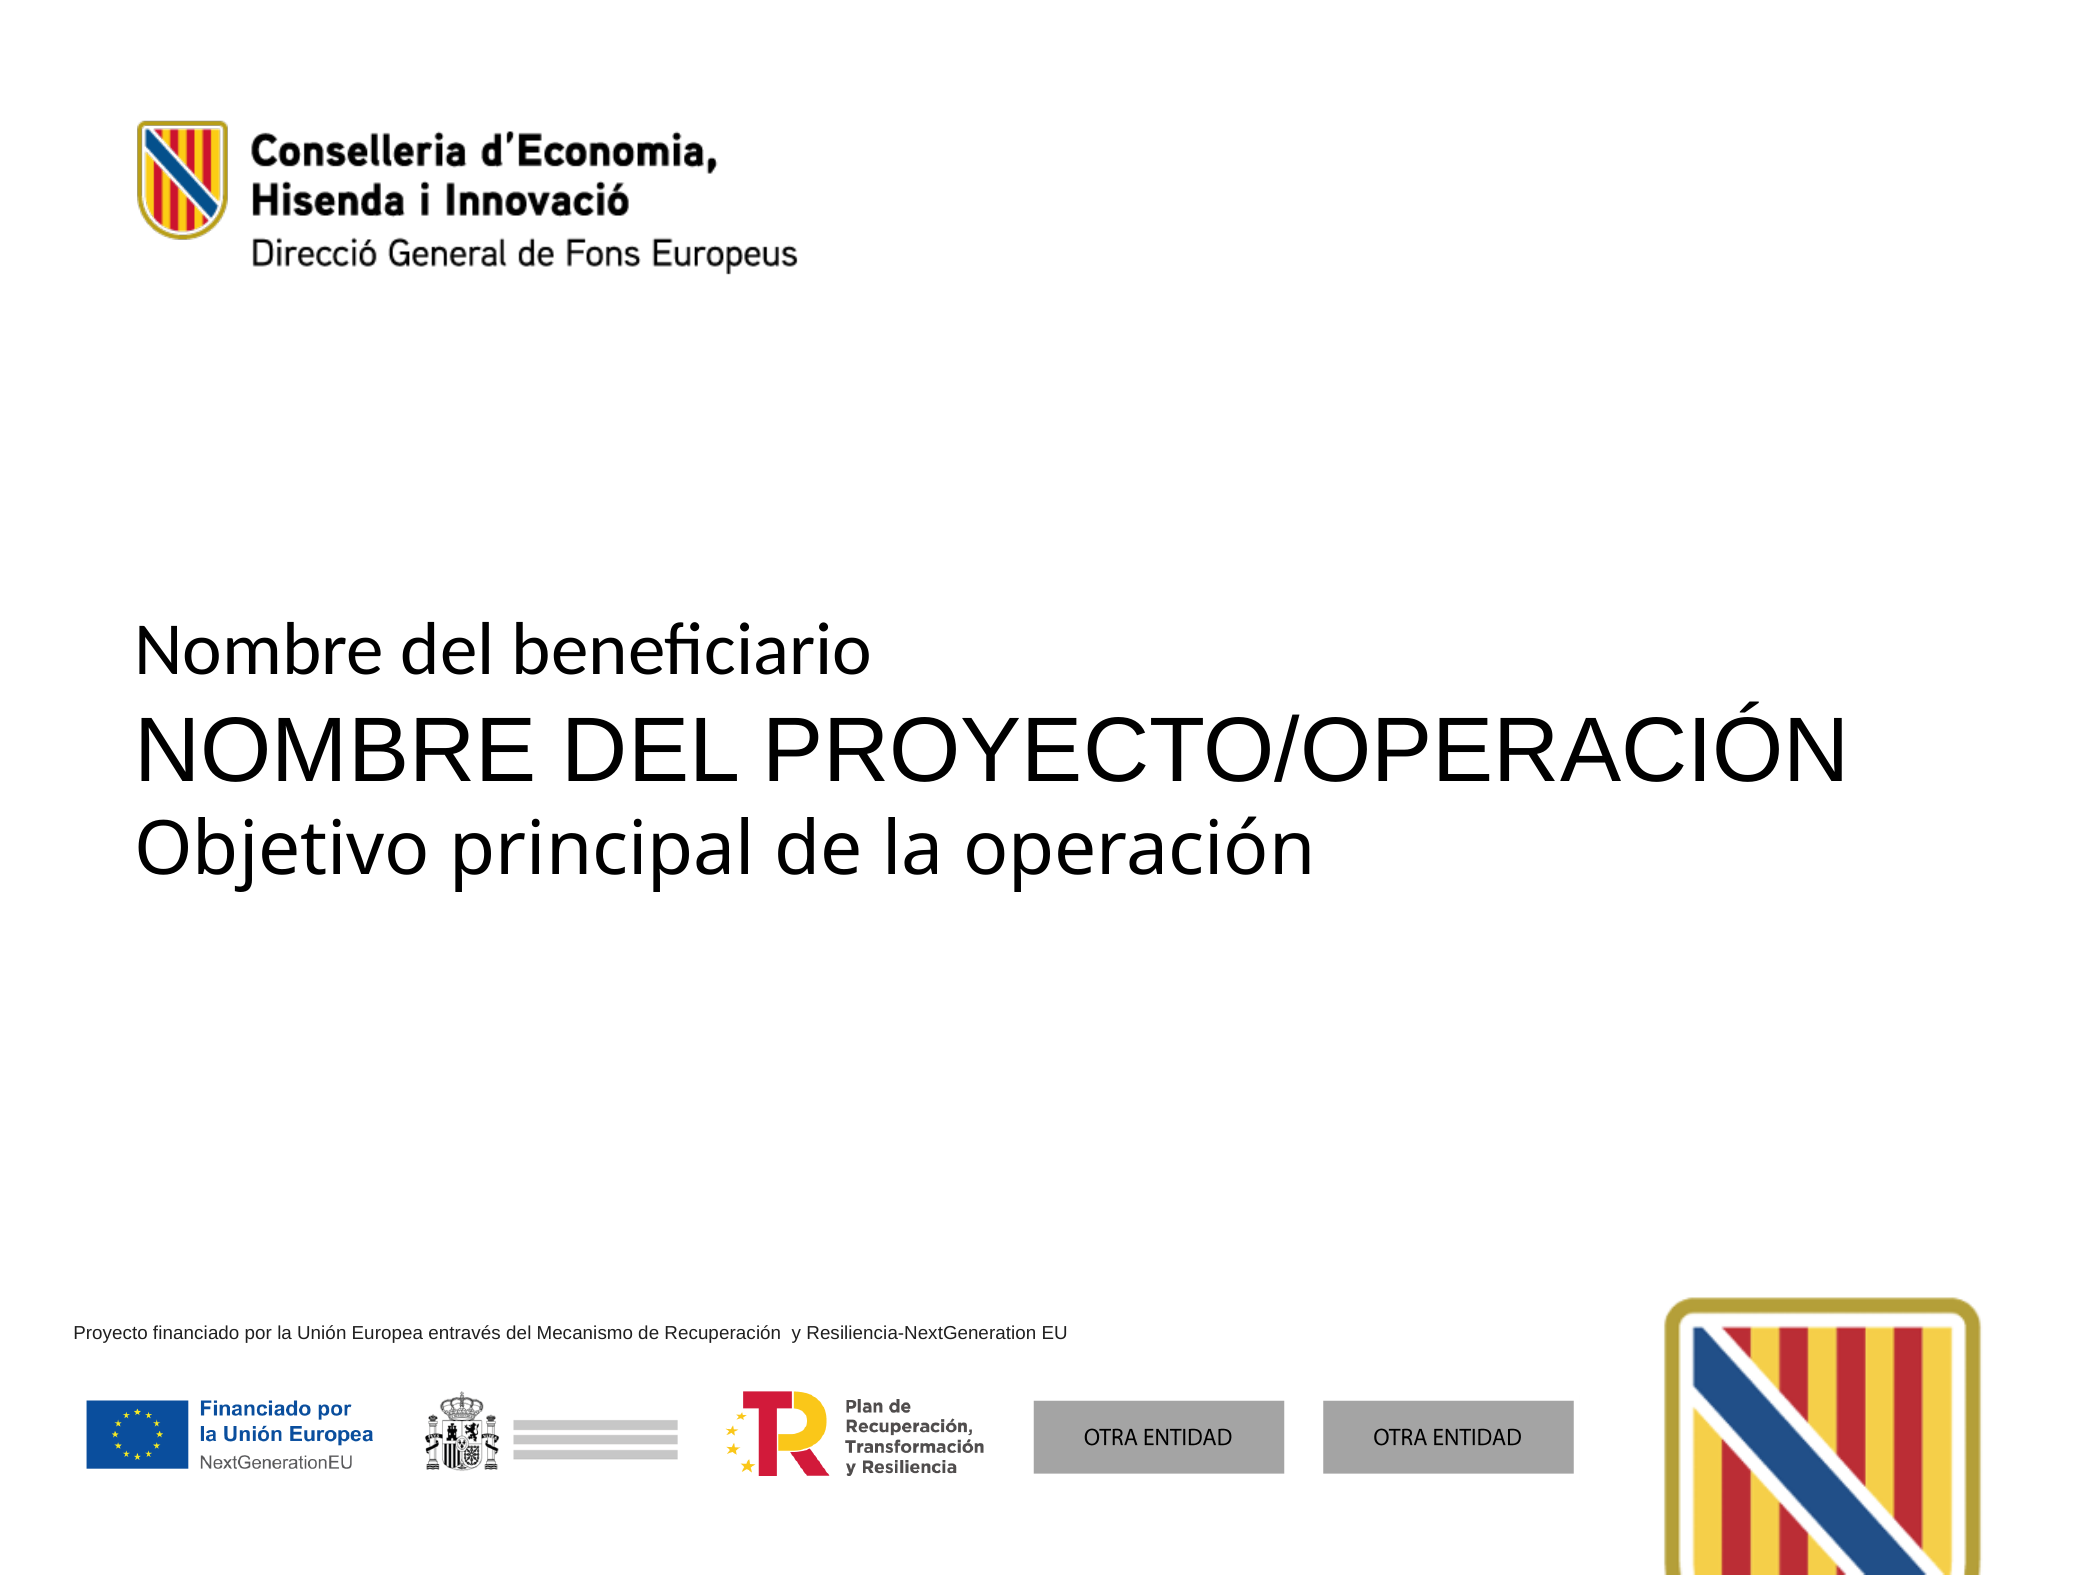

Nombre del beneficiario
NOMBRE DEL PROYECTO/OPERACIÓN
Objetivo principal de la operación
Proyecto financiado por la Unión Europea entravés del Mecanismo de Recuperación y Resiliencia-NextGeneration EU